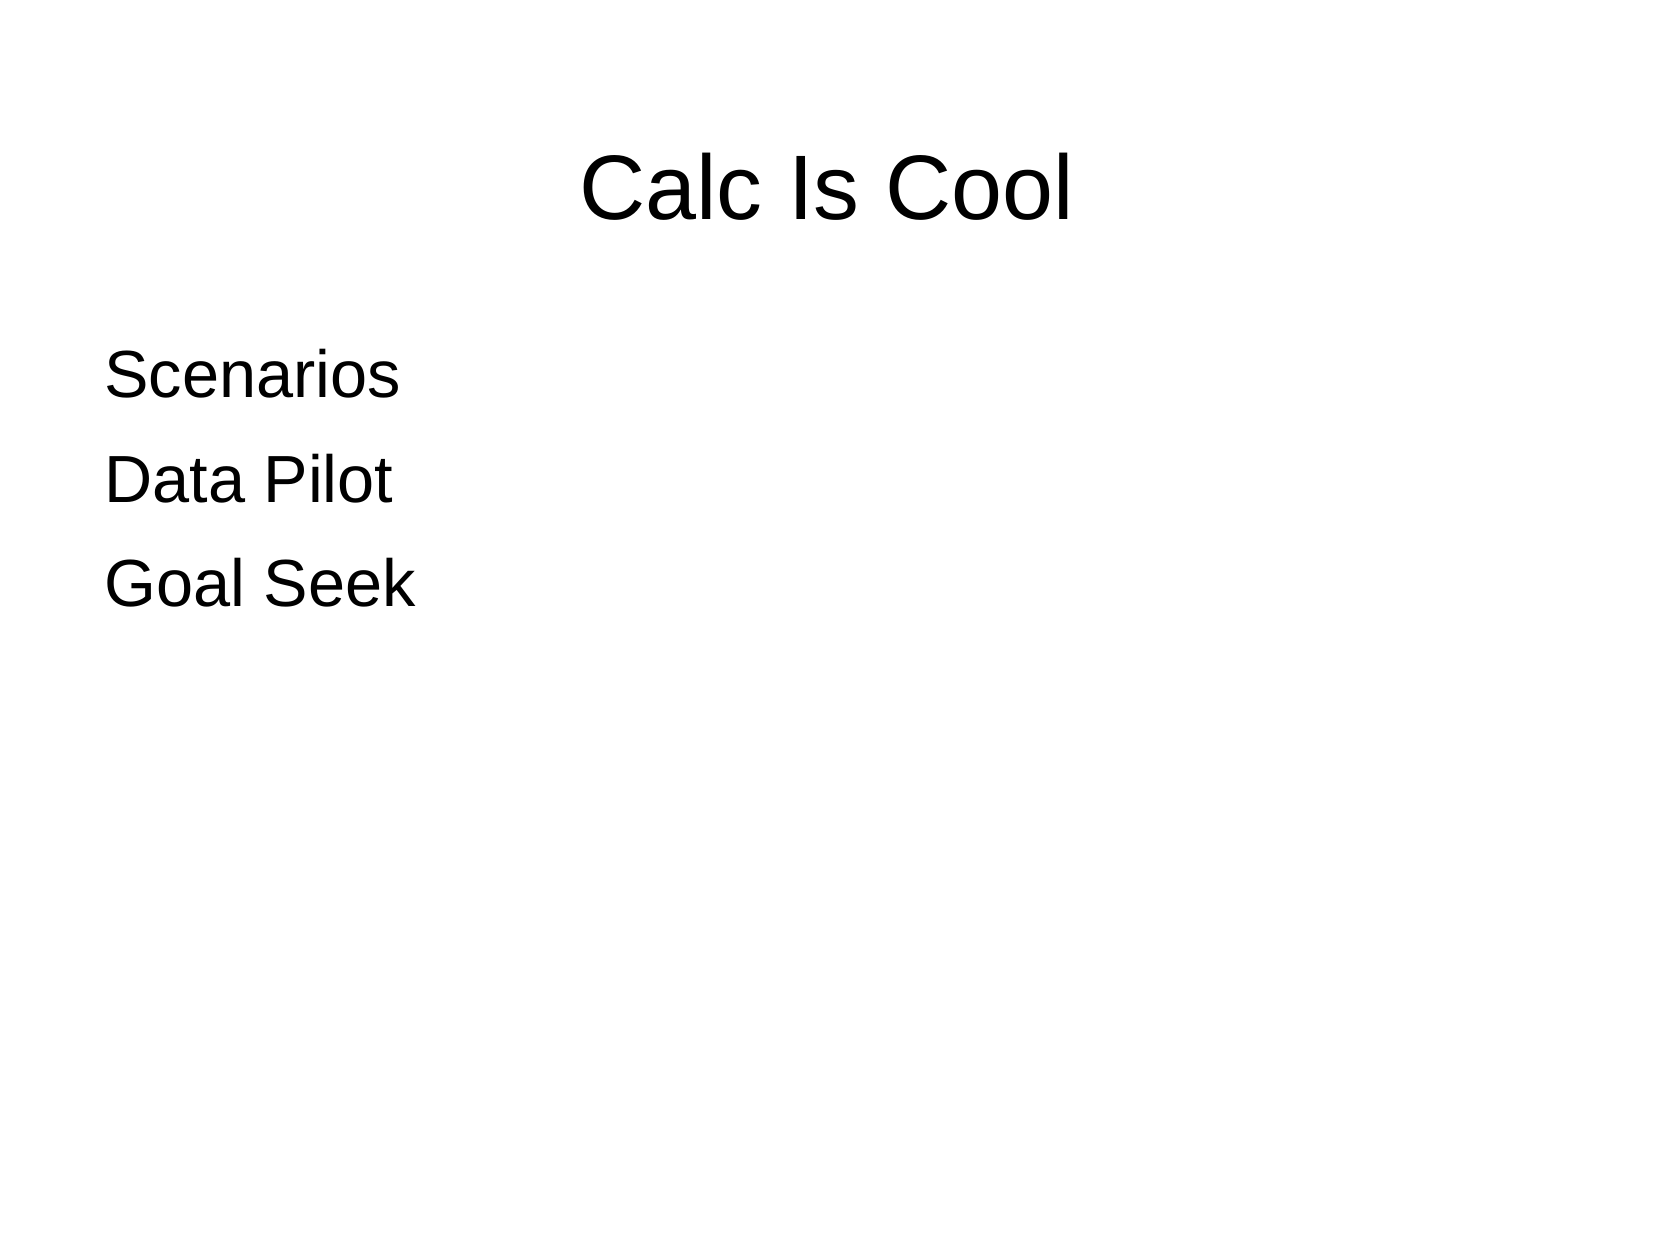

# Calc Is Cool
Scenarios
Data Pilot
Goal Seek